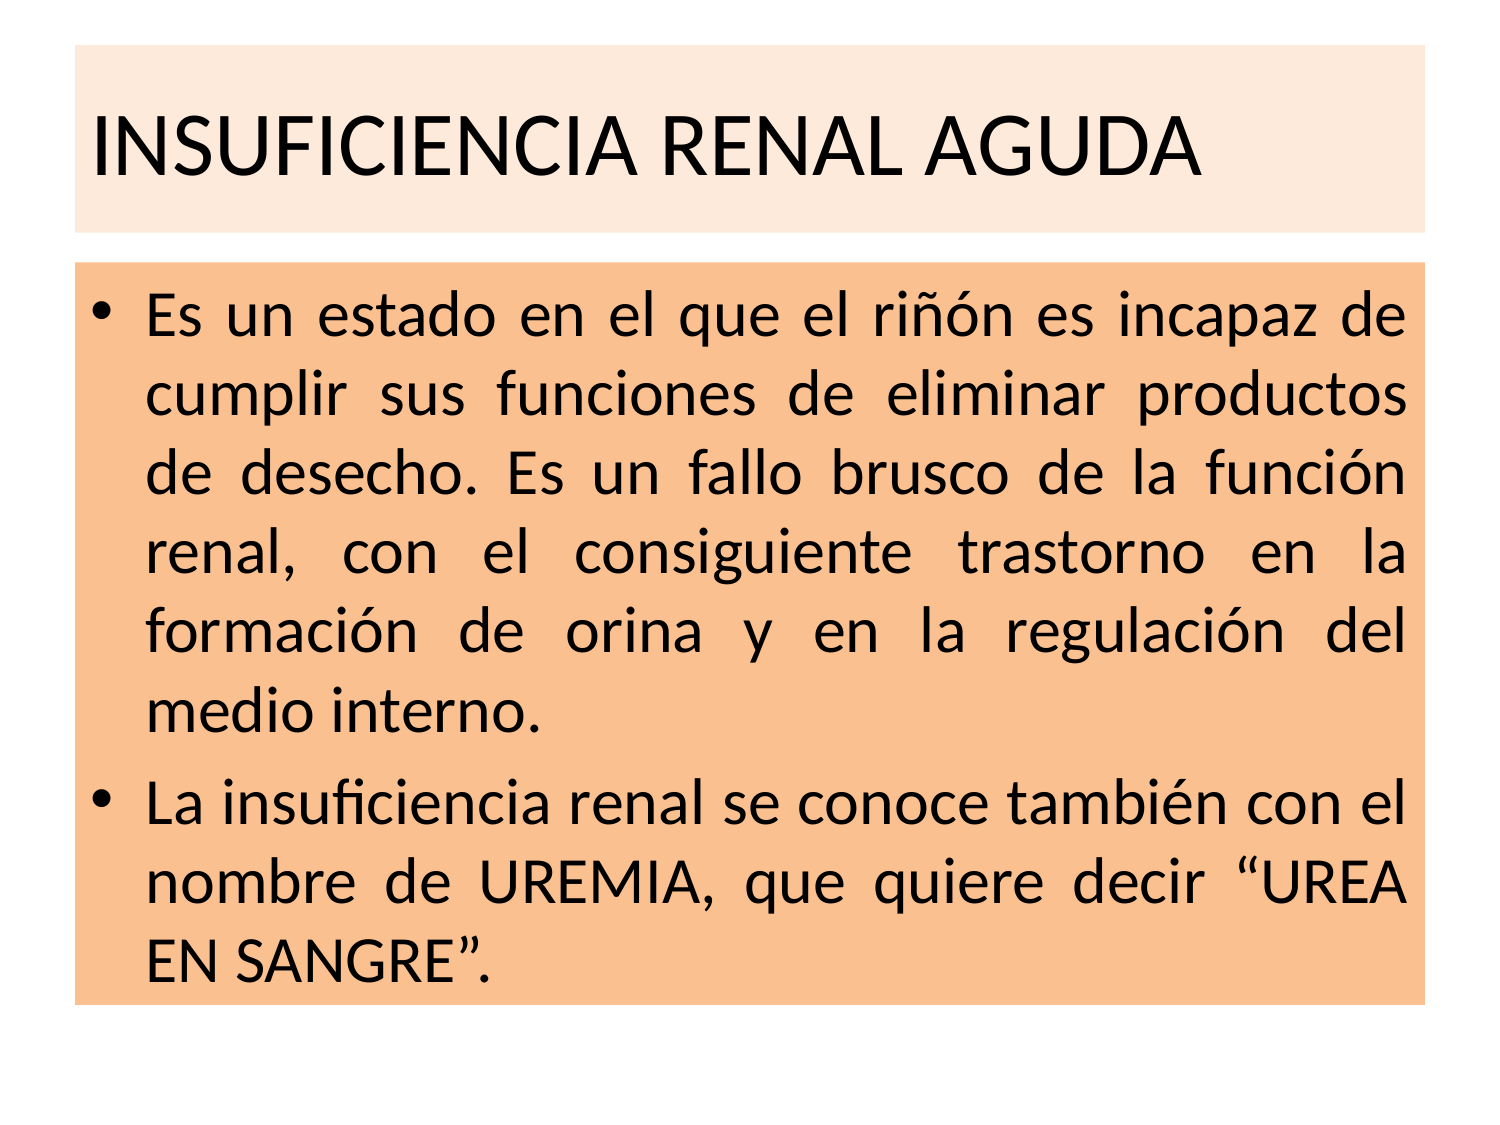

# INSUFICIENCIA RENAL AGUDA
Es un estado en el que el riñón es incapaz de cumplir sus funciones de eliminar productos de desecho. Es un fallo brusco de la función renal, con el consiguiente trastorno en la formación de orina y en la regulación del medio interno.
La insuficiencia renal se conoce también con el nombre de UREMIA, que quiere decir “UREA EN SANGRE”.